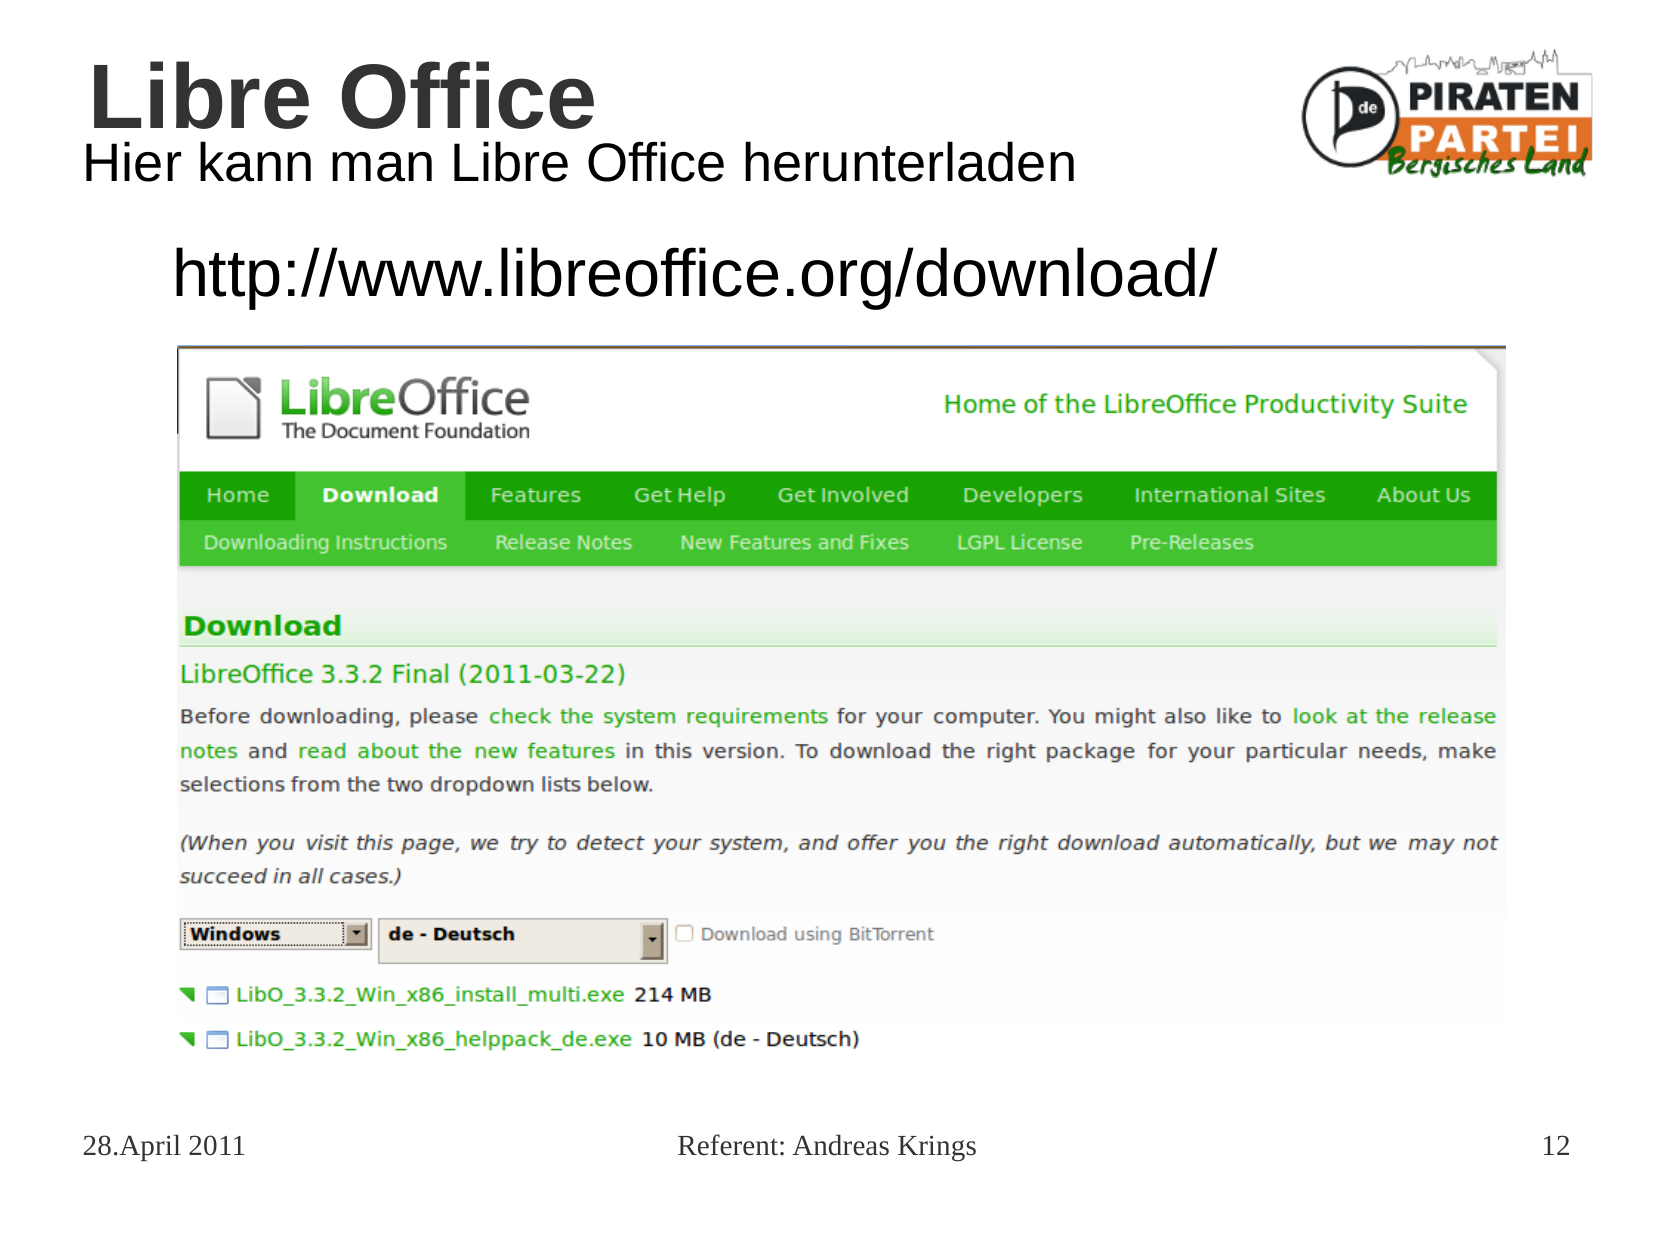

# Hier kann man Libre Office herunterladen
 http://www.libreoffice.org/download/
12